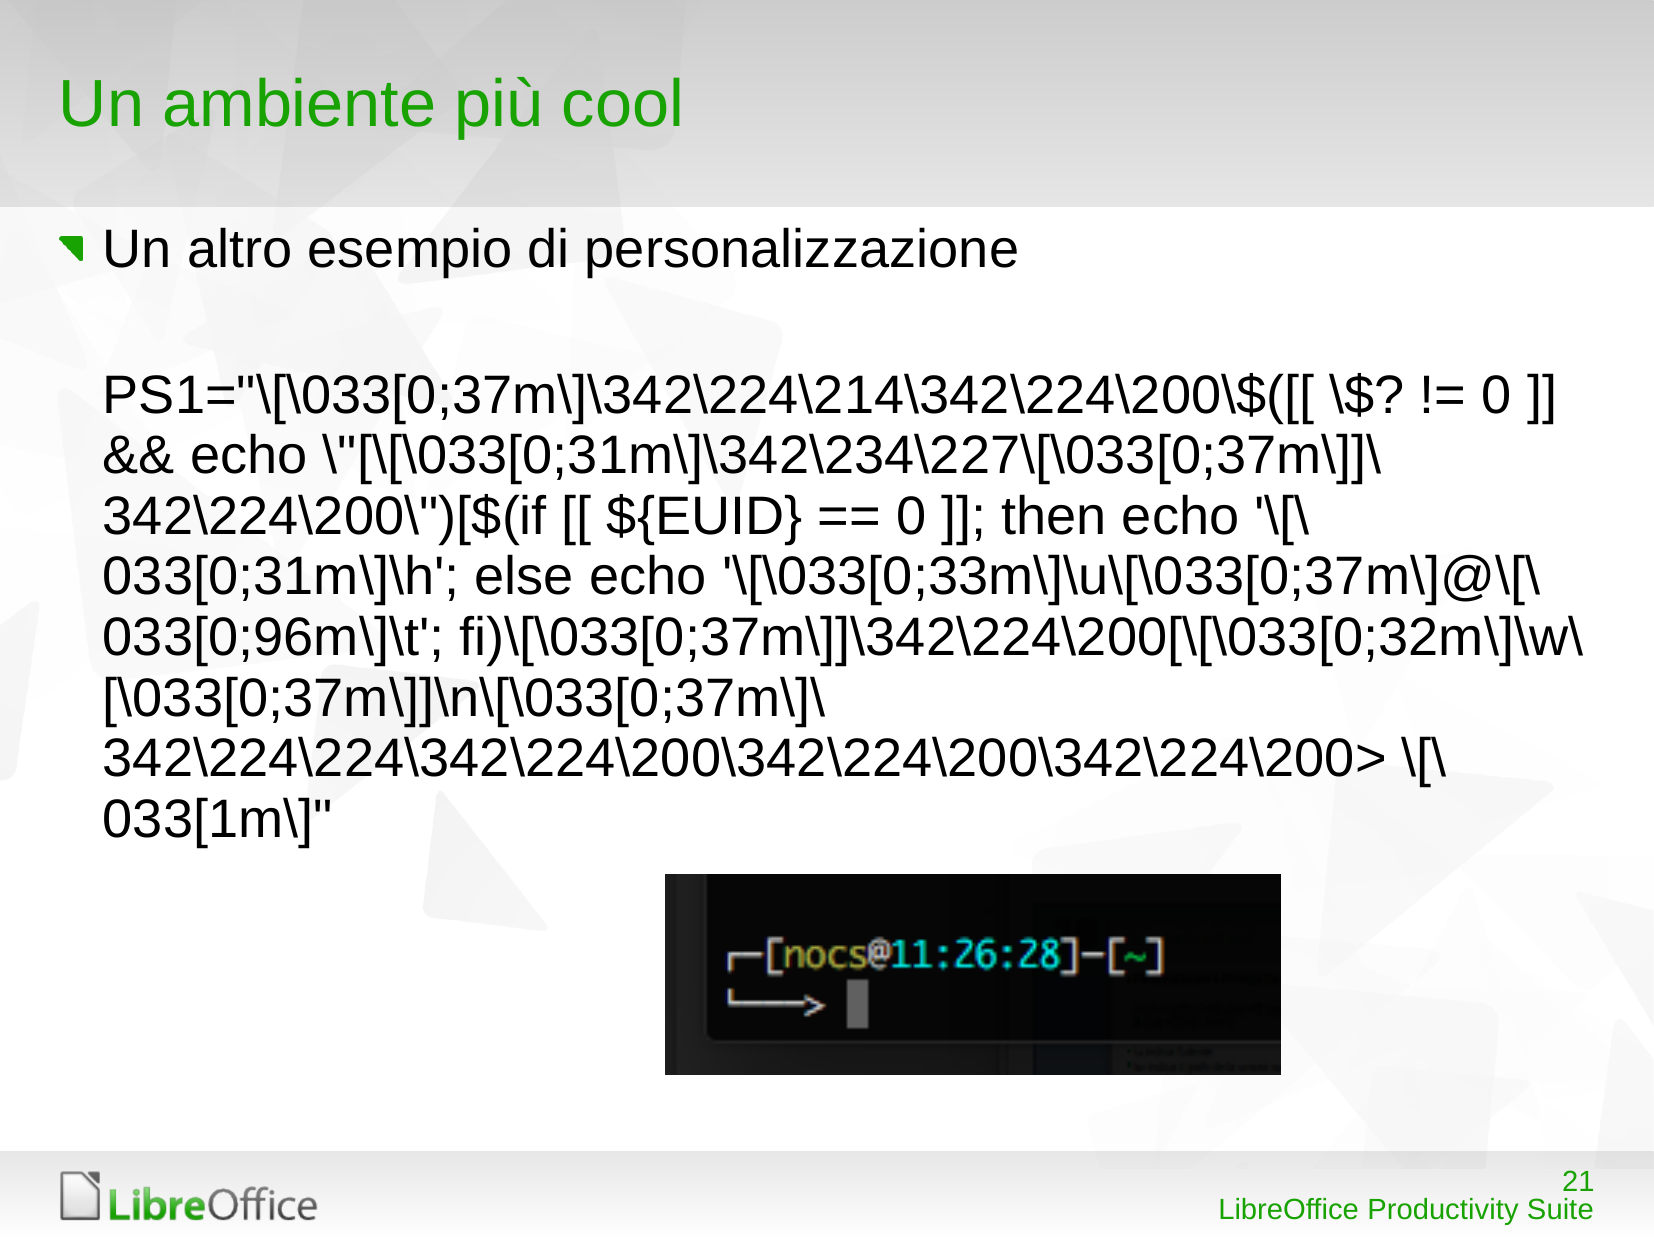

# Un ambiente più cool
Un altro esempio di personalizzazione
PS1="\[\033[0;37m\]\342\224\214\342\224\200\$([[ \$? != 0 ]] && echo \"[\[\033[0;31m\]\342\234\227\[\033[0;37m\]]\342\224\200\")[$(if [[ ${EUID} == 0 ]]; then echo '\[\033[0;31m\]\h'; else echo '\[\033[0;33m\]\u\[\033[0;37m\]@\[\033[0;96m\]\t'; fi)\[\033[0;37m\]]\342\224\200[\[\033[0;32m\]\w\[\033[0;37m\]]\n\[\033[0;37m\]\342\224\224\342\224\200\342\224\200\342\224\200> \[\033[1m\]"
21
LibreOffice Productivity Suite